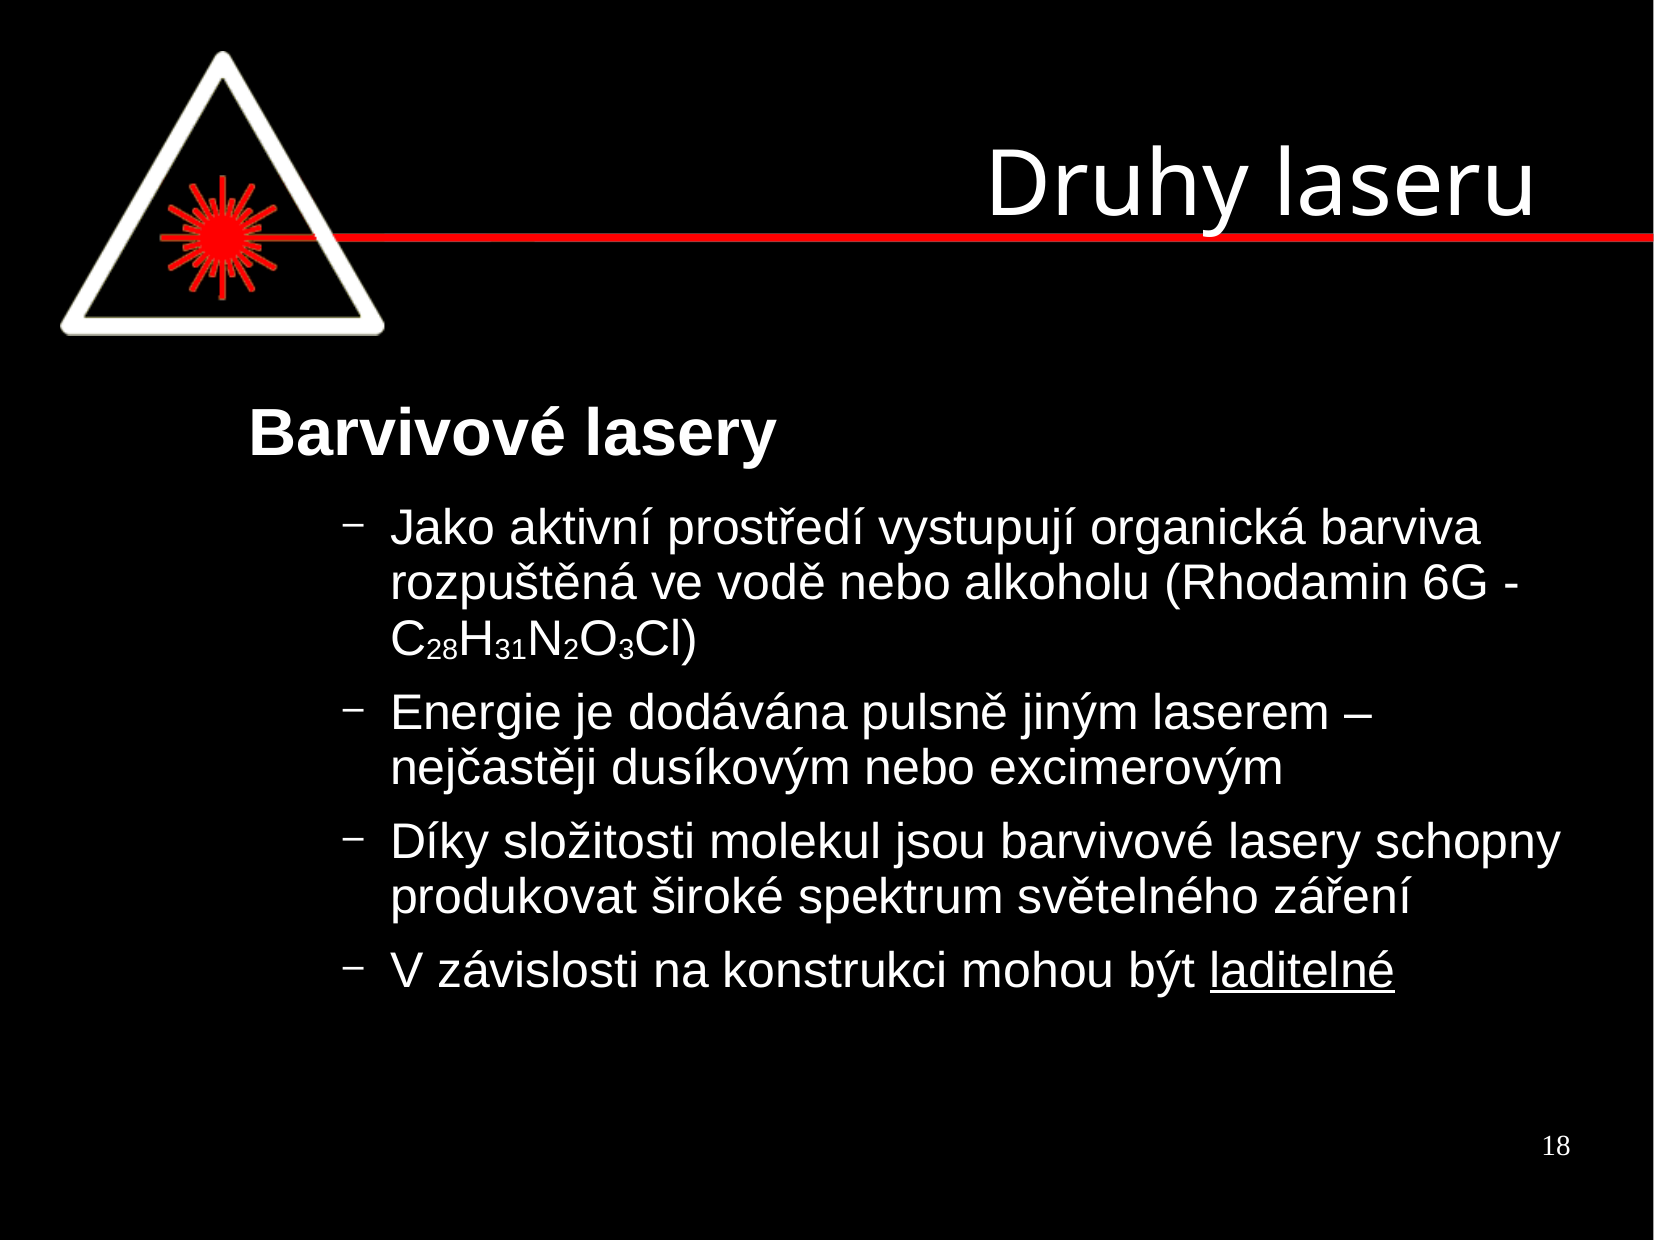

# Druhy laseru
Barvivové lasery
Jako aktivní prostředí vystupují organická barviva rozpuštěná ve vodě nebo alkoholu (Rhodamin 6G - C28H31N2O3Cl)
Energie je dodávána pulsně jiným laserem – nejčastěji dusíkovým nebo excimerovým
Díky složitosti molekul jsou barvivové lasery schopny produkovat široké spektrum světelného záření
V závislosti na konstrukci mohou být laditelné
18